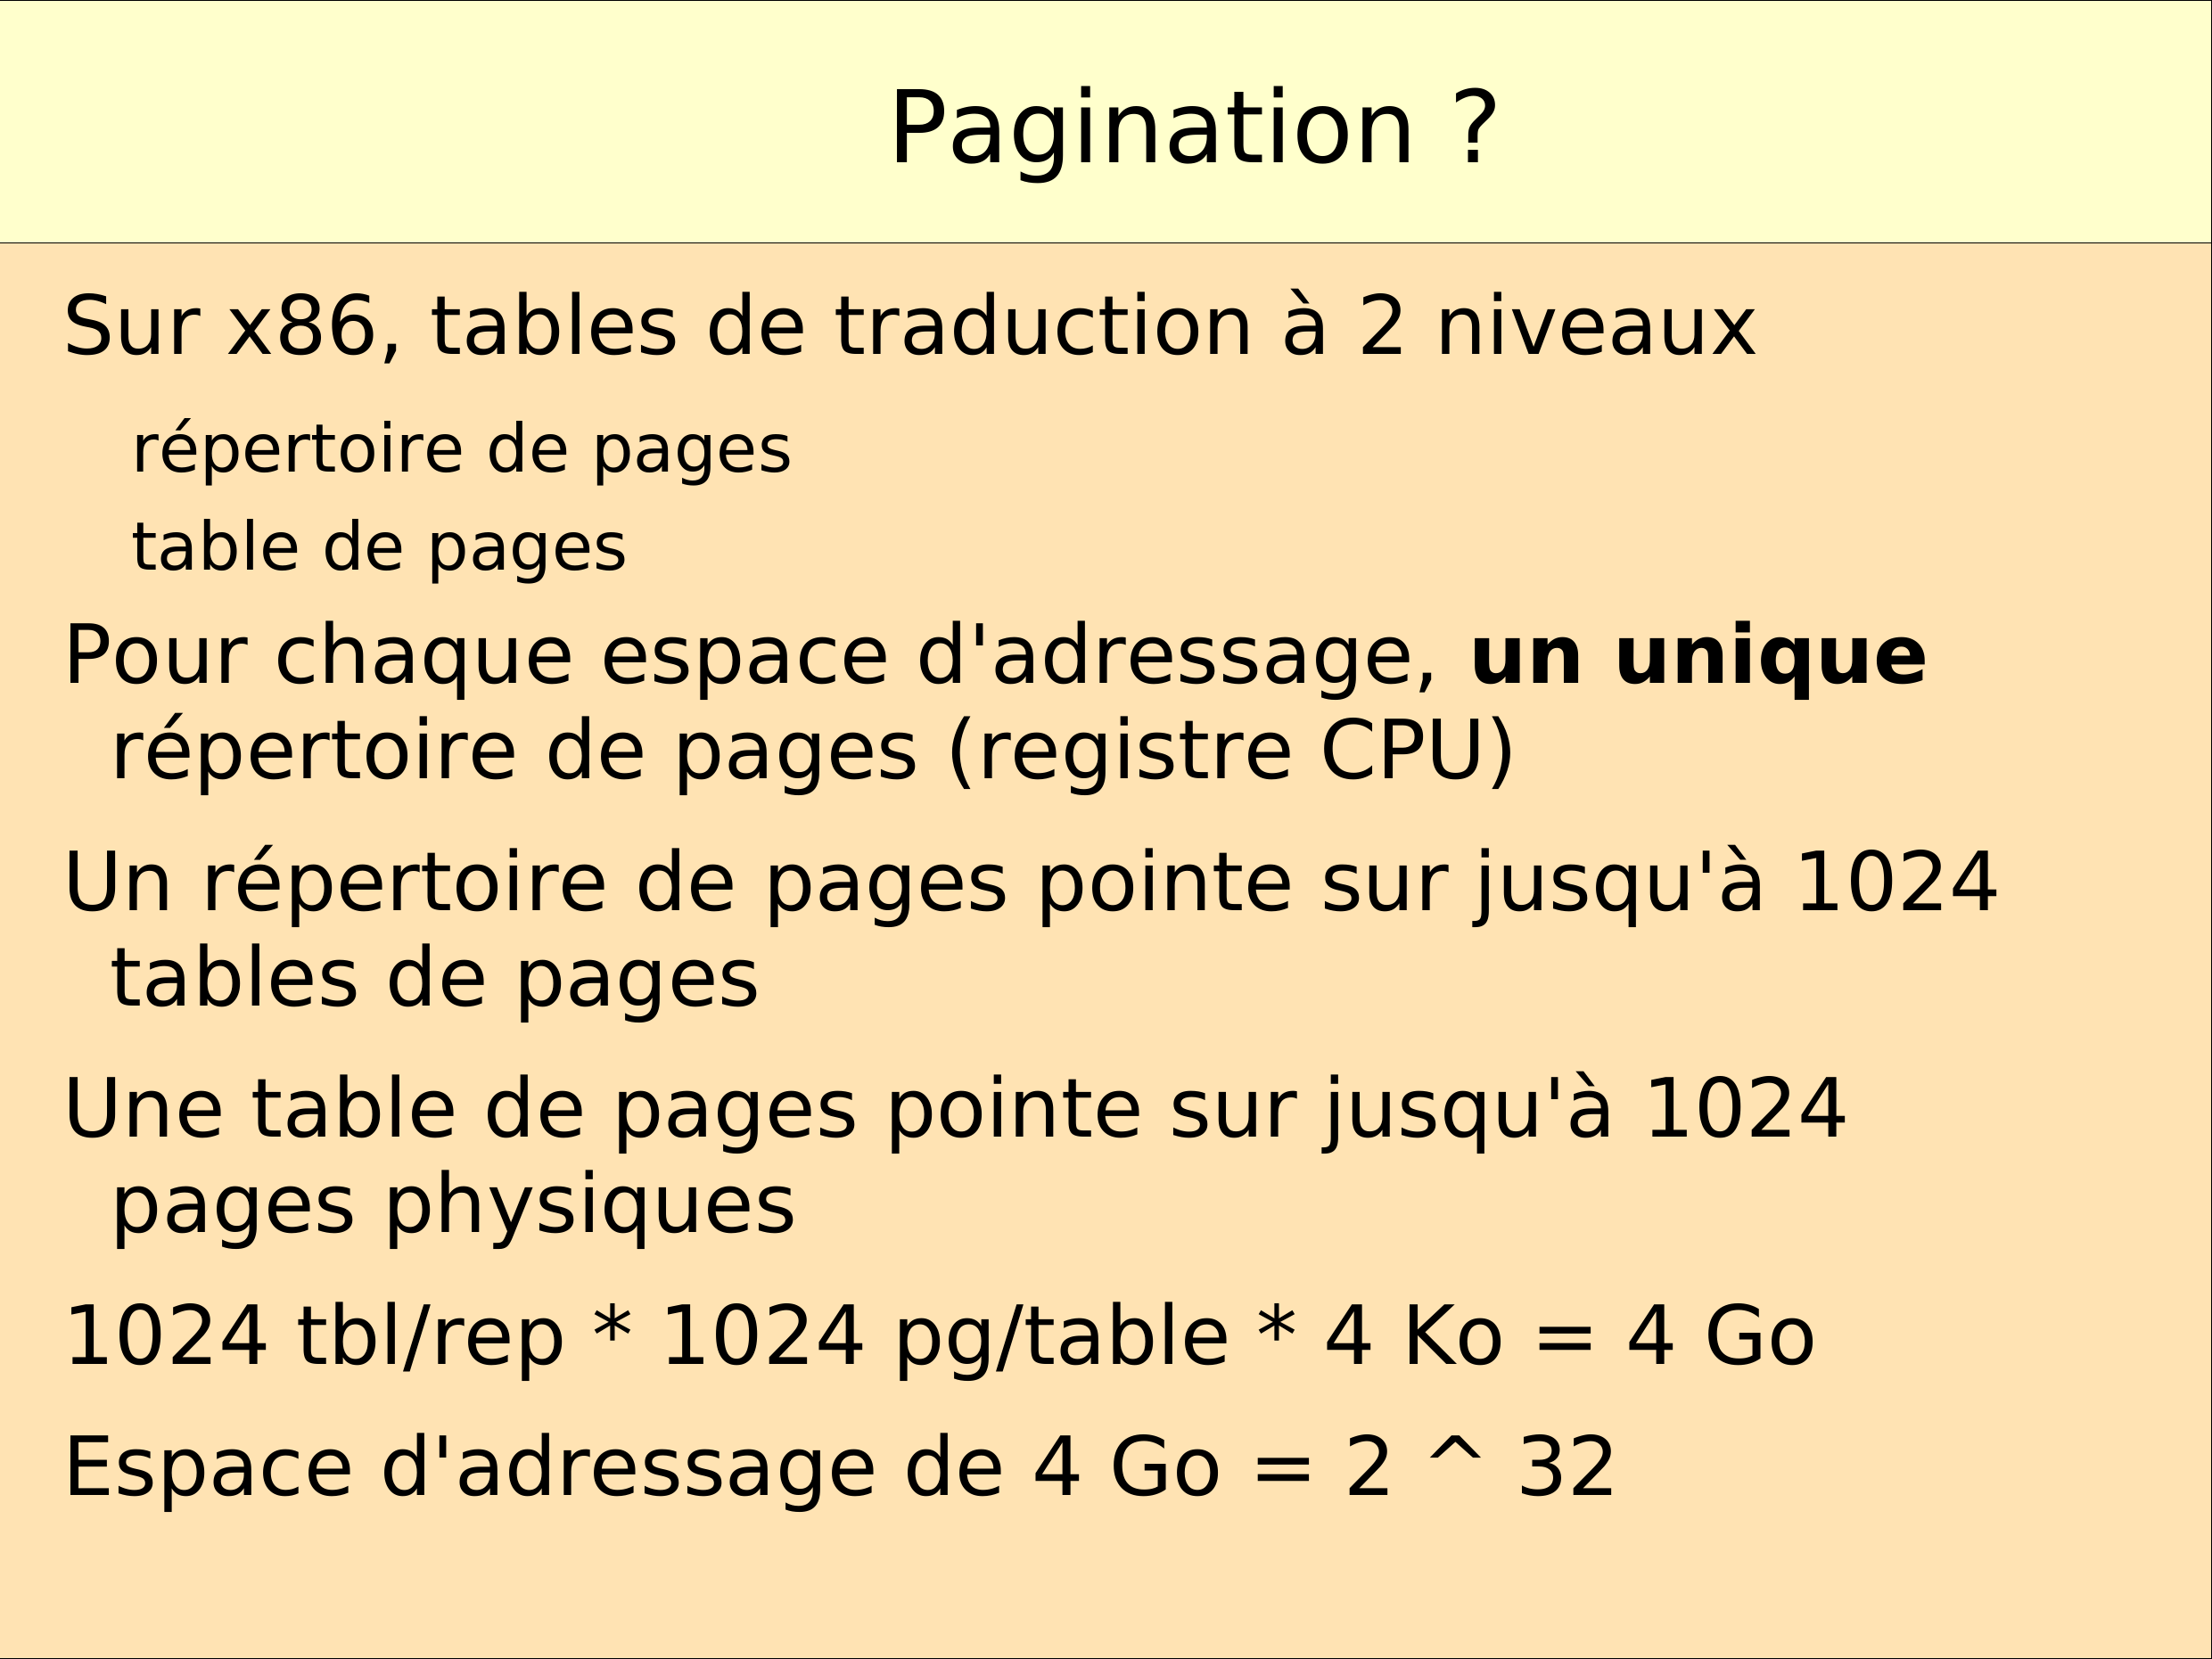

# Pagination ?
Sur x86, tables de traduction à 2 niveaux
répertoire de pages
table de pages
Pour chaque espace d'adressage, un unique répertoire de pages (registre CPU)
Un répertoire de pages pointe sur jusqu'à 1024 tables de pages
Une table de pages pointe sur jusqu'à 1024 pages physiques
1024 tbl/rep * 1024 pg/table * 4 Ko = 4 Go
Espace d'adressage de 4 Go = 2 ^ 32